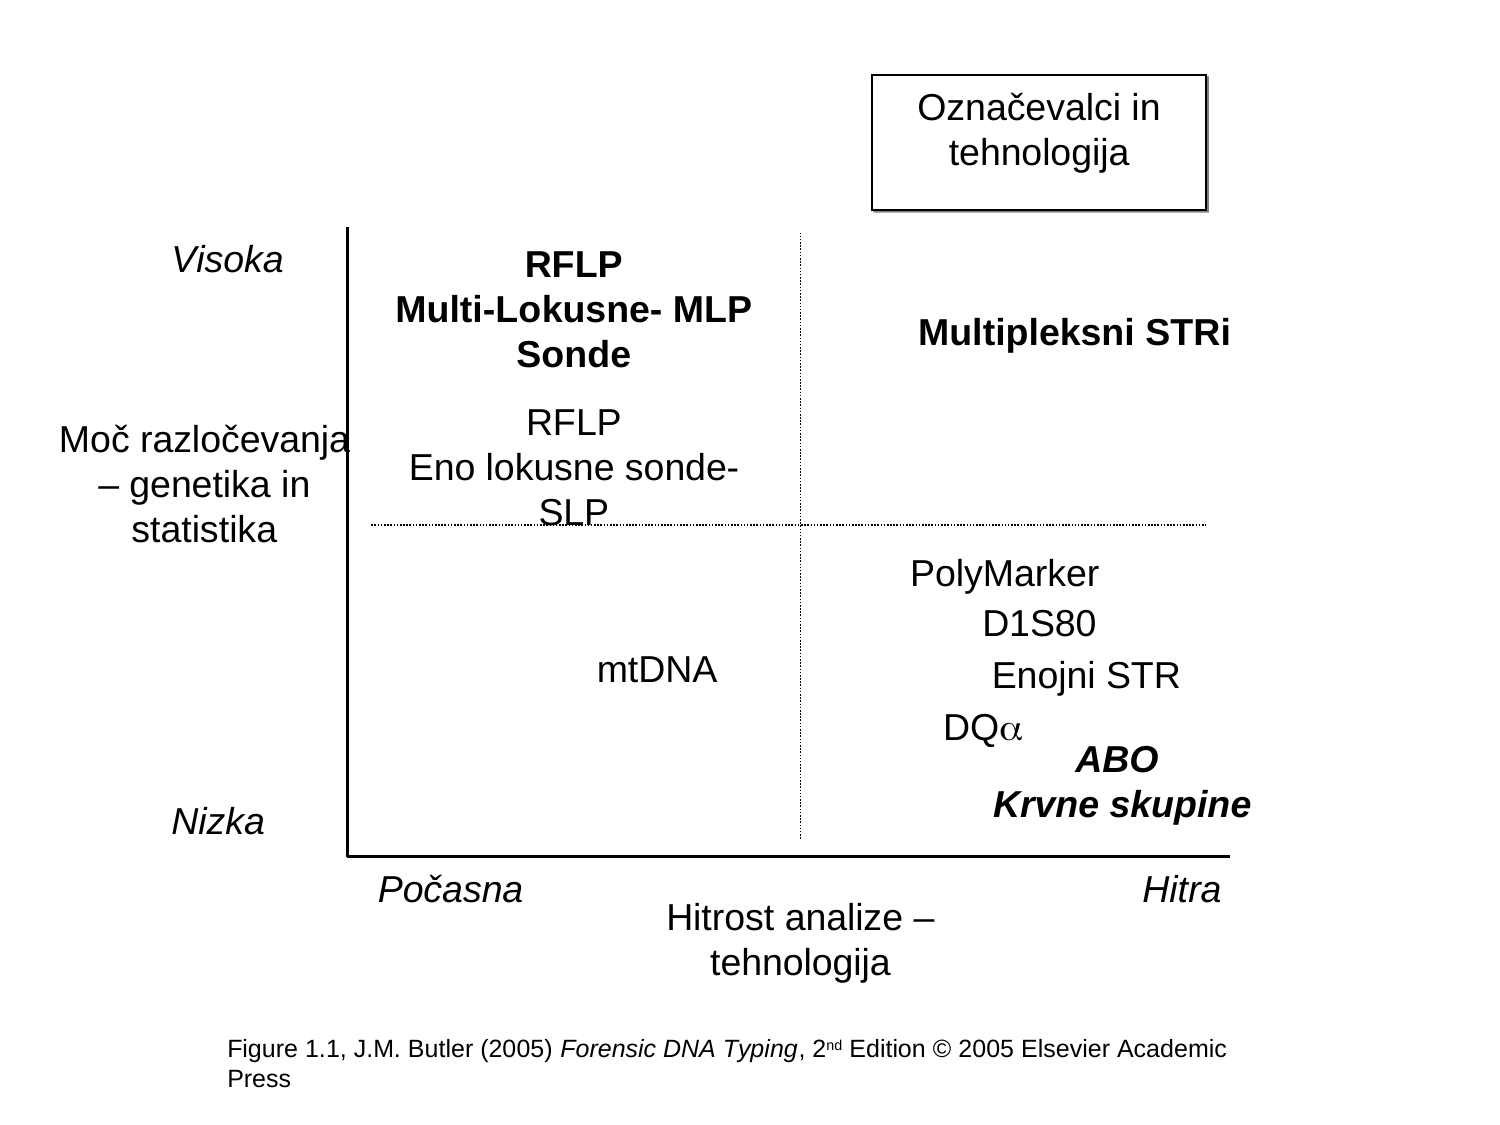

Označevalci in tehnologija
Visoka
RFLP
Multi-Lokusne- MLP Sonde
Multipleksni STRi
RFLP
Eno lokusne sonde- SLP
Moč razločevanja – genetika in statistika
PolyMarker
D1S80
mtDNA
Enojni STR
DQ
ABO
Krvne skupine
Nizka
Počasna
Hitra
Hitrost analize –
tehnologija
FKKT 2011
Figure 1.1, J.M. Butler (2005) Forensic DNA Typing, 2nd Edition © 2005 Elsevier Academic Press